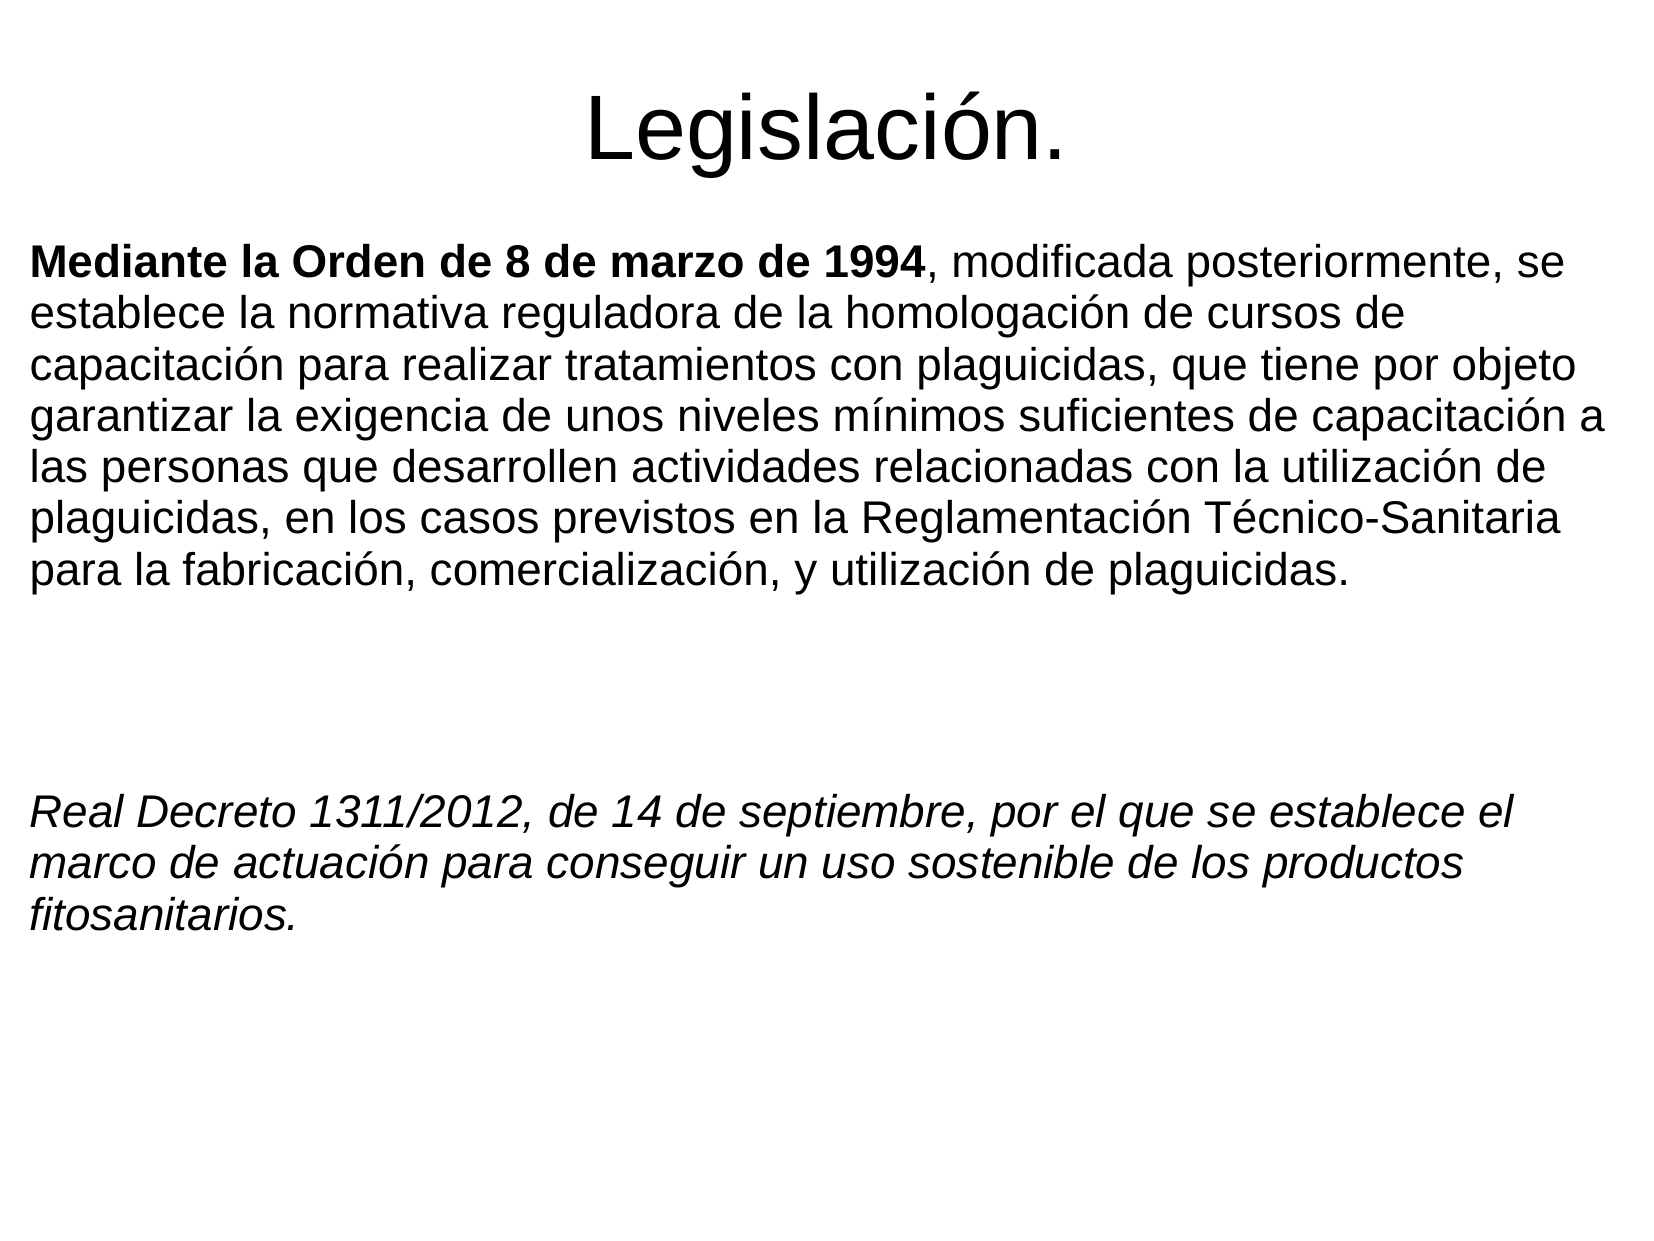

# Legislación.
Mediante la Orden de 8 de marzo de 1994, modificada posteriormente, se establece la normativa reguladora de la homologación de cursos de capacitación para realizar tratamientos con plaguicidas, que tiene por objeto garantizar la exigencia de unos niveles mínimos suficientes de capacitación a las personas que desarrollen actividades relacionadas con la utilización de plaguicidas, en los casos previstos en la Reglamentación Técnico-Sanitaria para la fabricación, comercialización, y utilización de plaguicidas.
Real Decreto 1311/2012, de 14 de septiembre, por el que se establece el marco de actuación para conseguir un uso sostenible de los productos fitosanitarios.